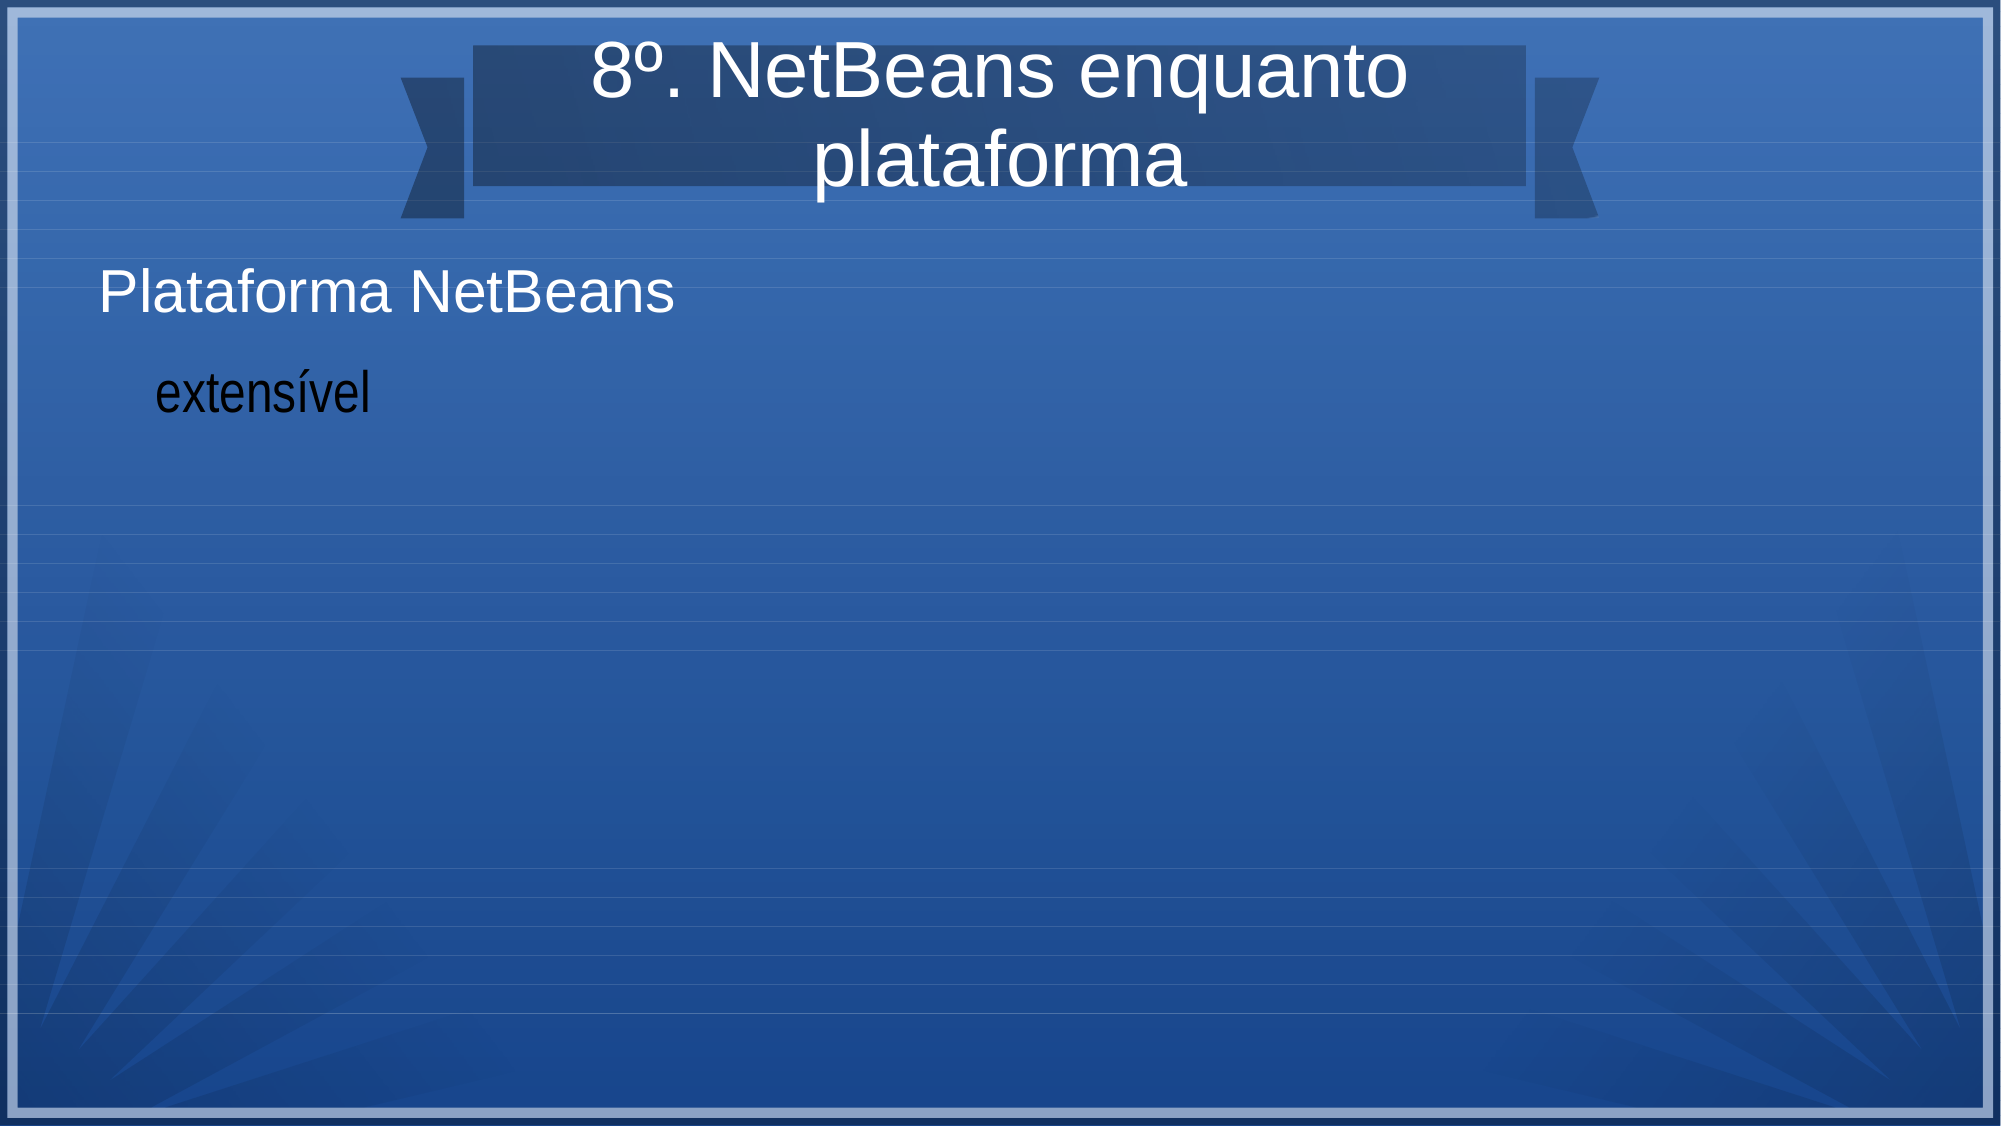

# 8º. NetBeans enquanto plataforma
Plataforma NetBeans
extensível